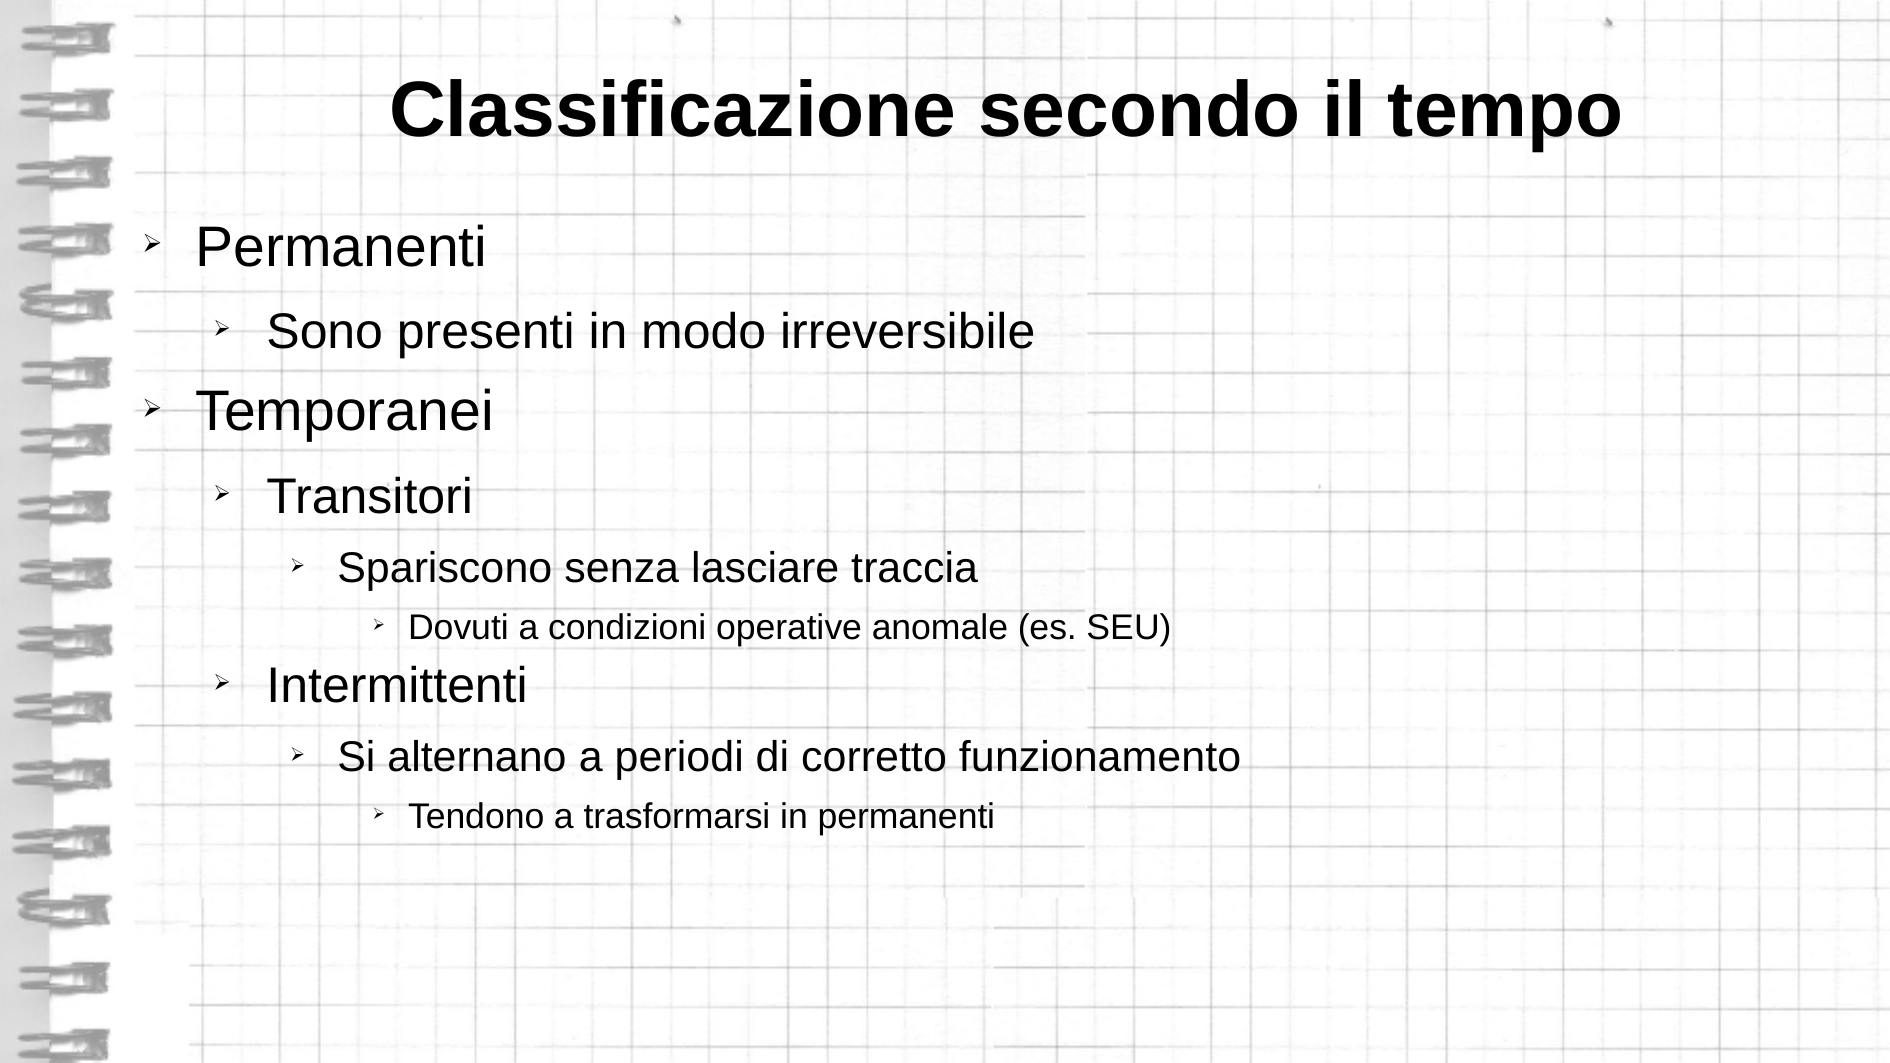

# Classificazione secondo il tempo
Permanenti
Sono presenti in modo irreversibile
Temporanei
Transitori
Spariscono senza lasciare traccia
Dovuti a condizioni operative anomale (es. SEU)
Intermittenti
Si alternano a periodi di corretto funzionamento
Tendono a trasformarsi in permanenti